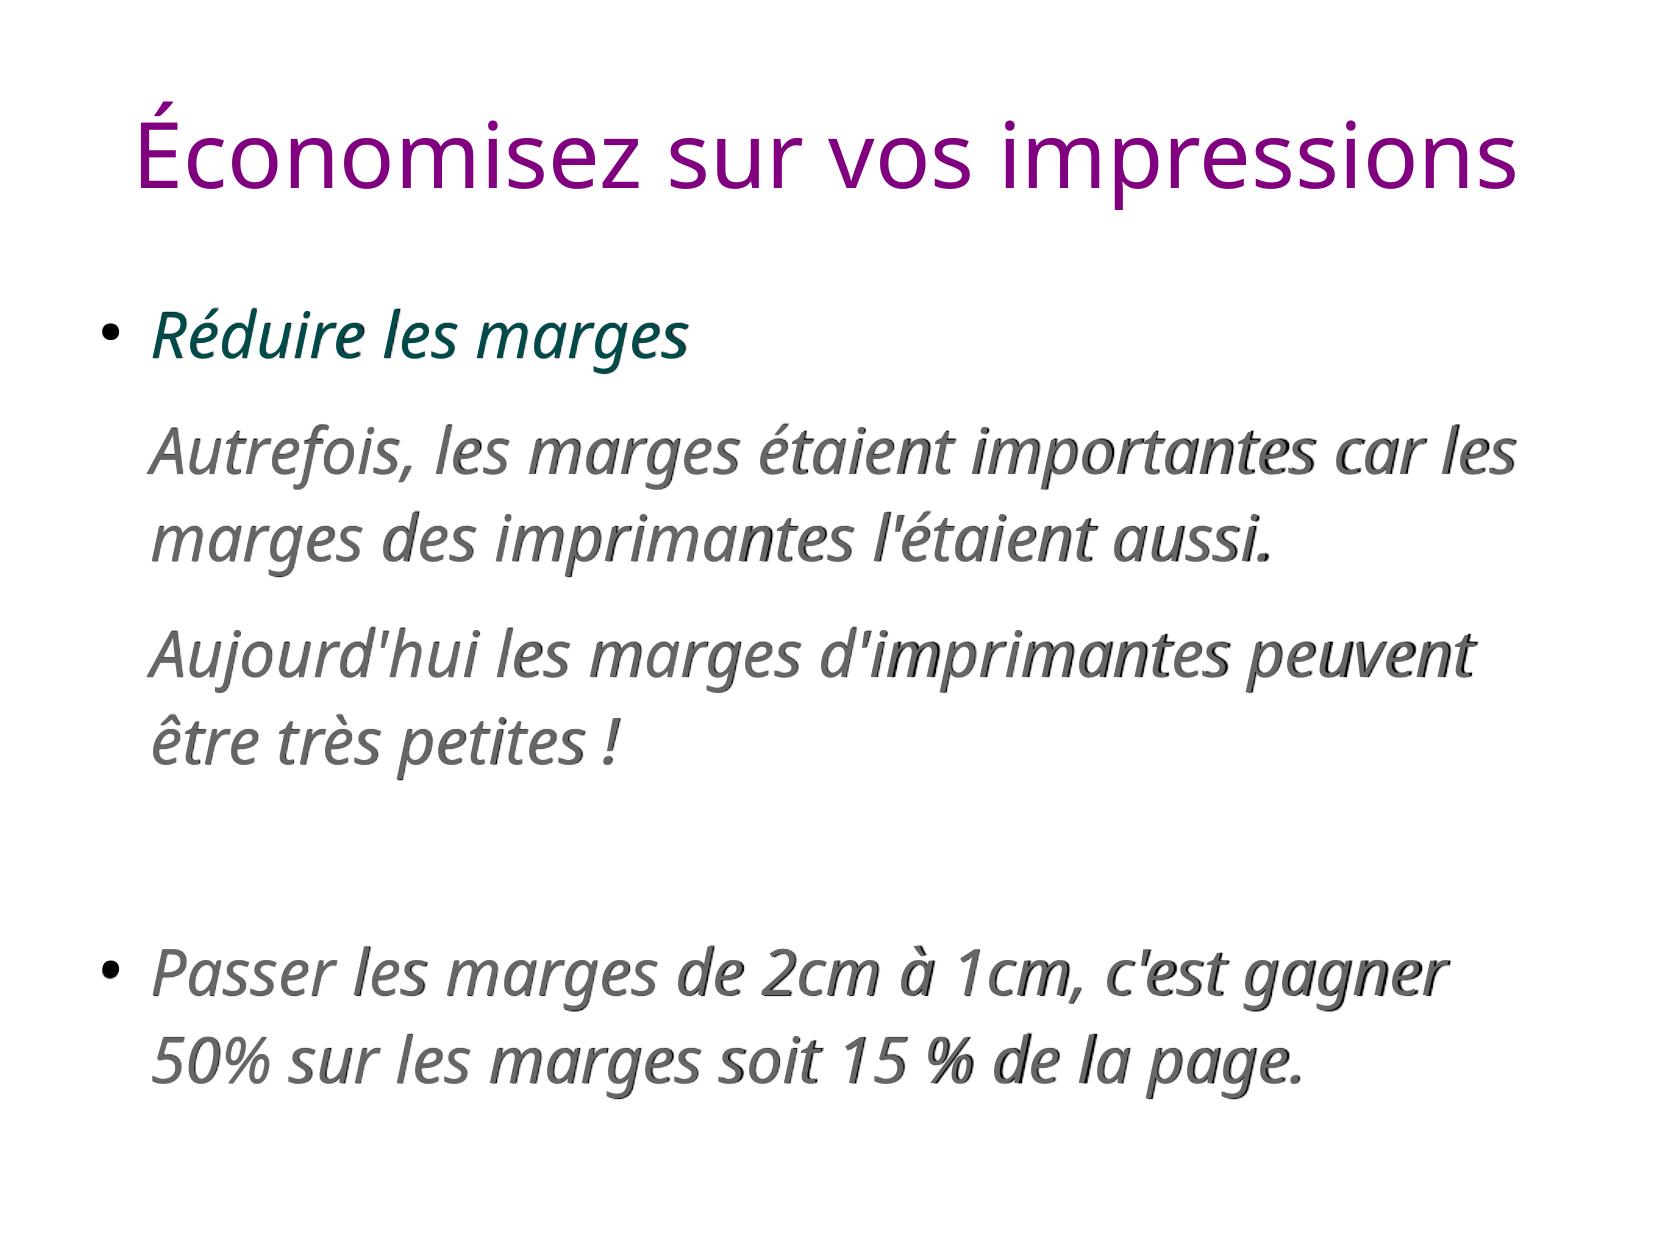

# Économisez sur vos impressions
Réduire les marges
Autrefois, les marges étaient importantes car les marges des imprimantes l'étaient aussi.
Aujourd'hui les marges d'imprimantes peuvent être très petites !
Passer les marges de 2cm à 1cm, c'est gagner 50% sur les marges soit 15 % de la page.